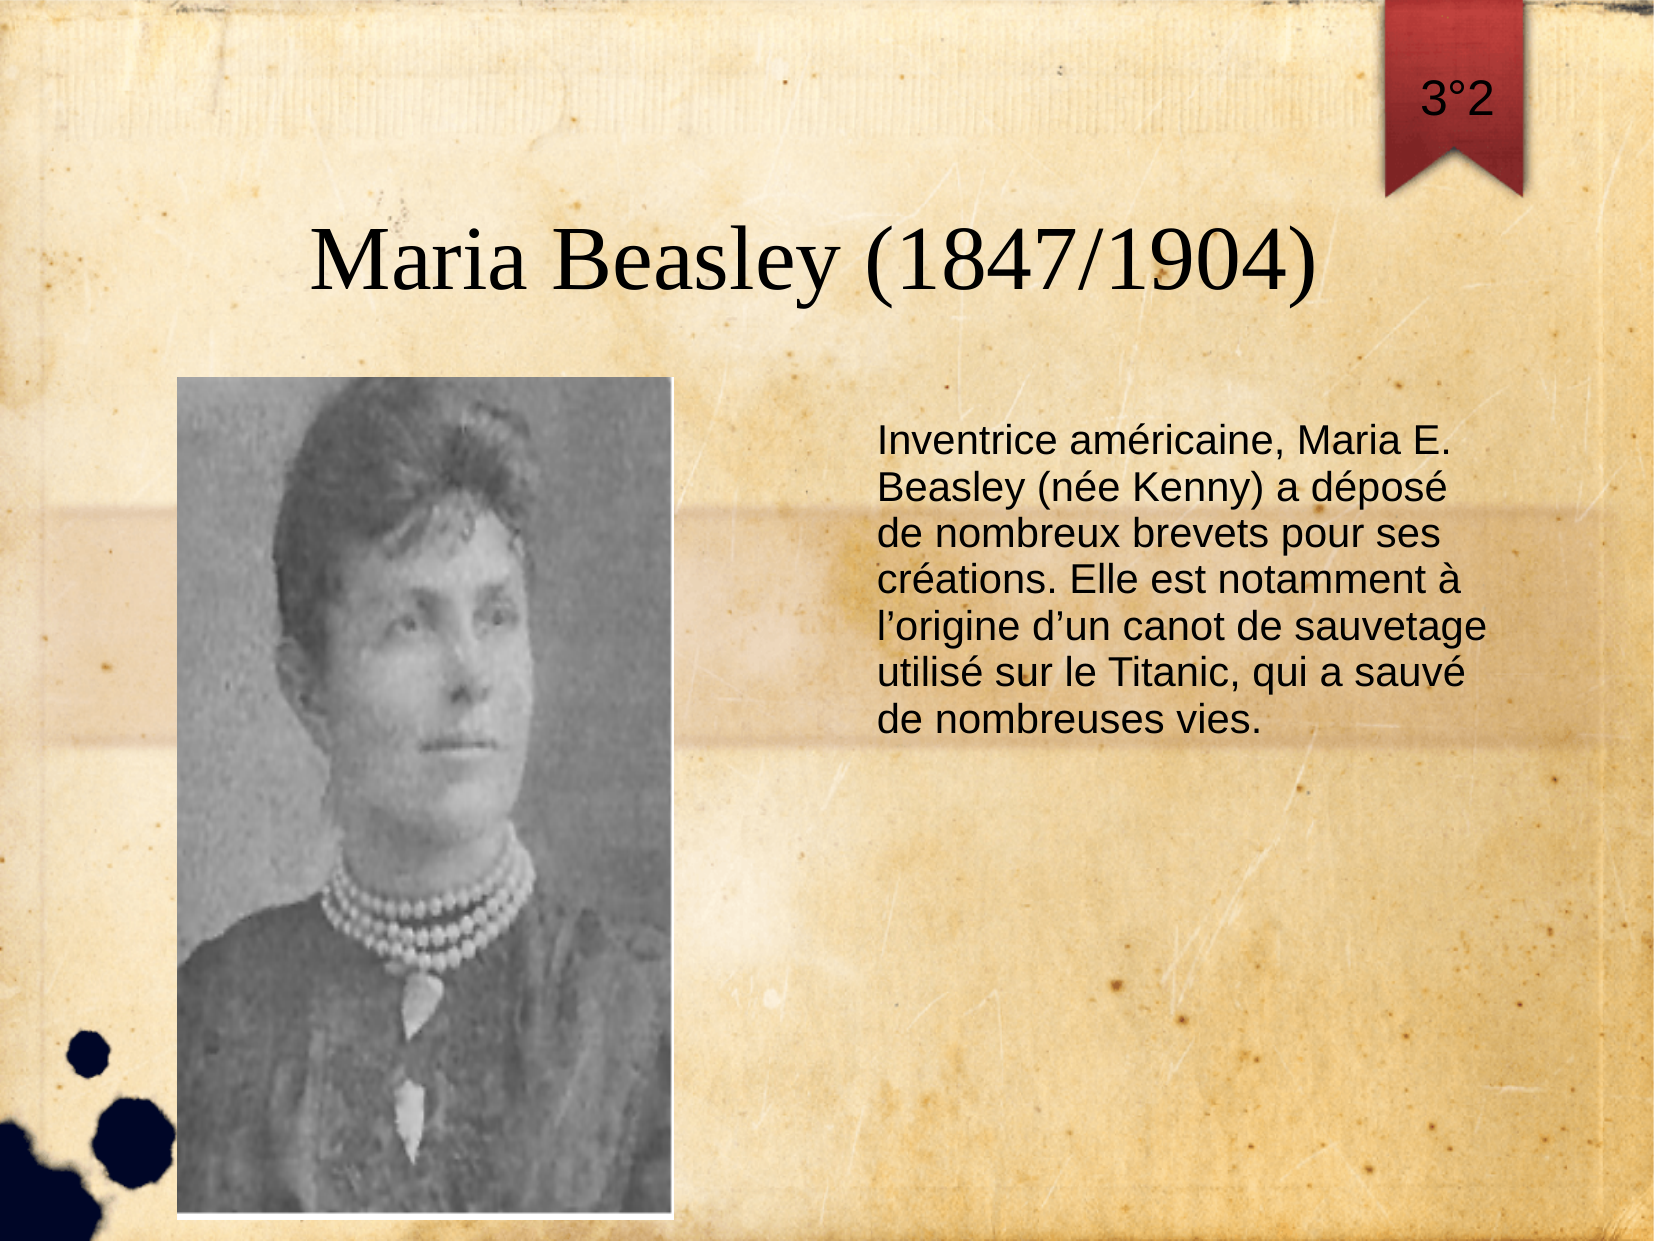

3°2
# Maria Beasley (1847/1904)
Inventrice américaine, Maria E. Beasley (née Kenny) a déposé de nombreux brevets pour ses créations. Elle est notamment à l’origine d’un canot de sauvetage utilisé sur le Titanic, qui a sauvé de nombreuses vies.